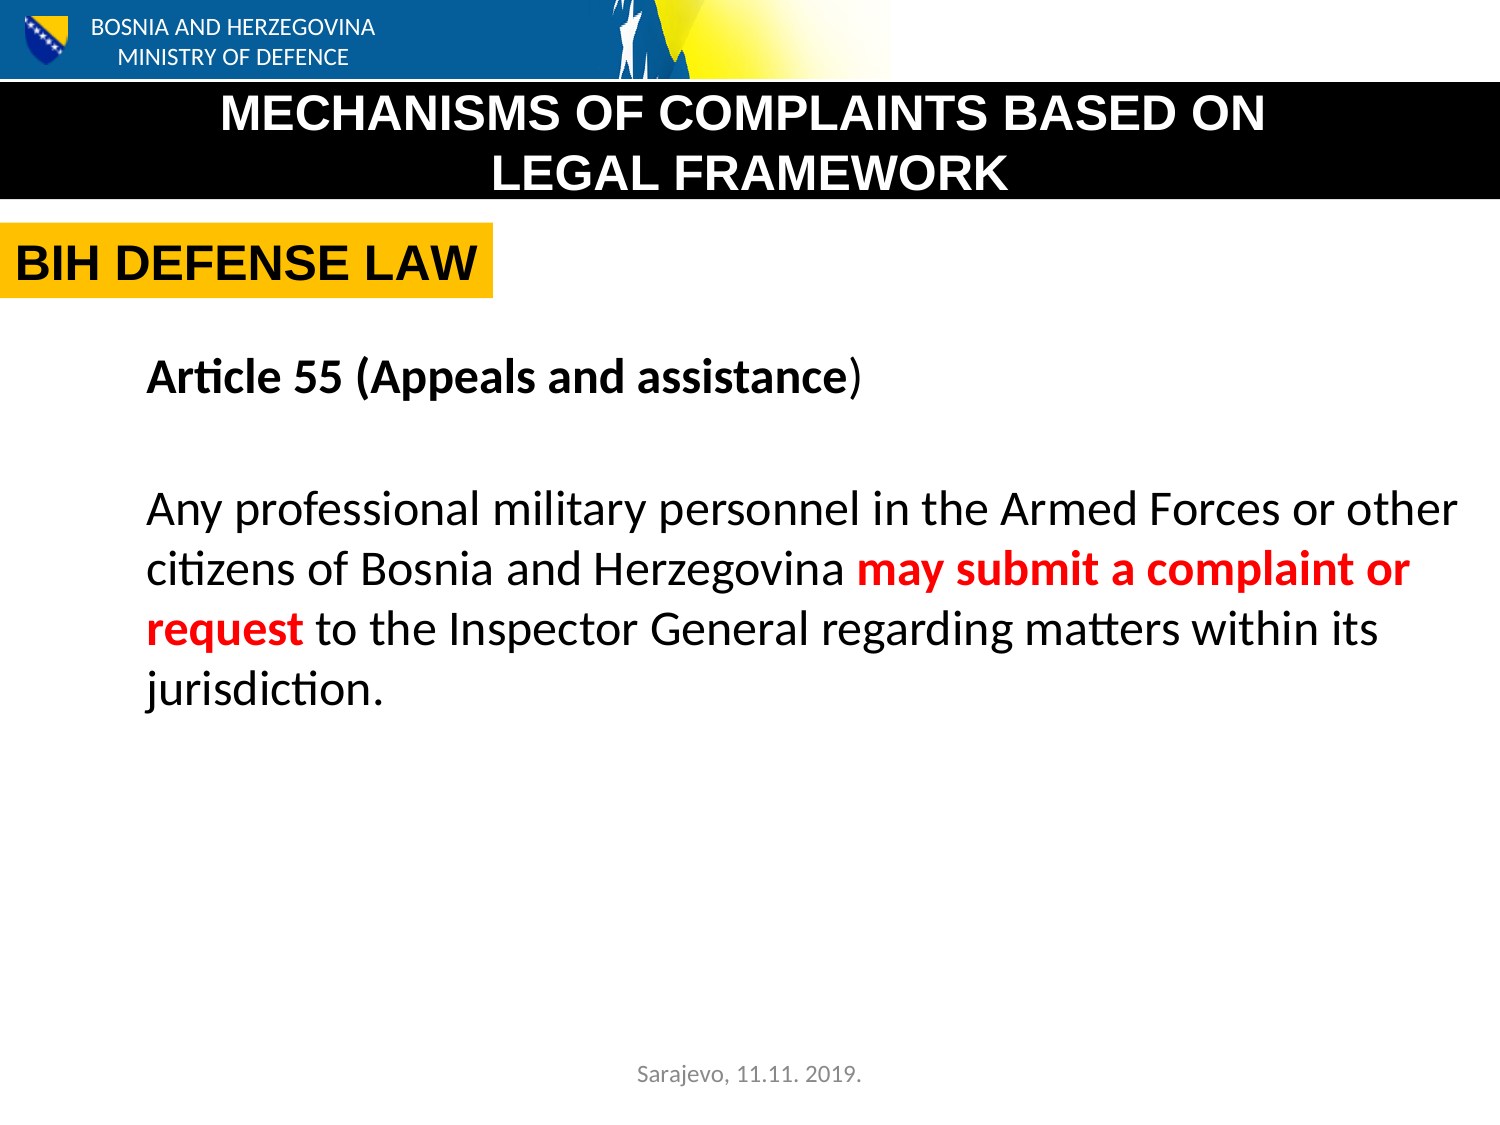

MECHANISMS OF COMPLAINTS BASED ON
LEGAL FRAMEWORK
BIH DEFENSE LAW
# Article 55 (Appeals and assistance)
Any professional military personnel in the Armed Forces or other citizens of Bosnia and Herzegovina may submit a complaint or request to the Inspector General regarding matters within its jurisdiction.
Sarajevo, 11.11. 2019.